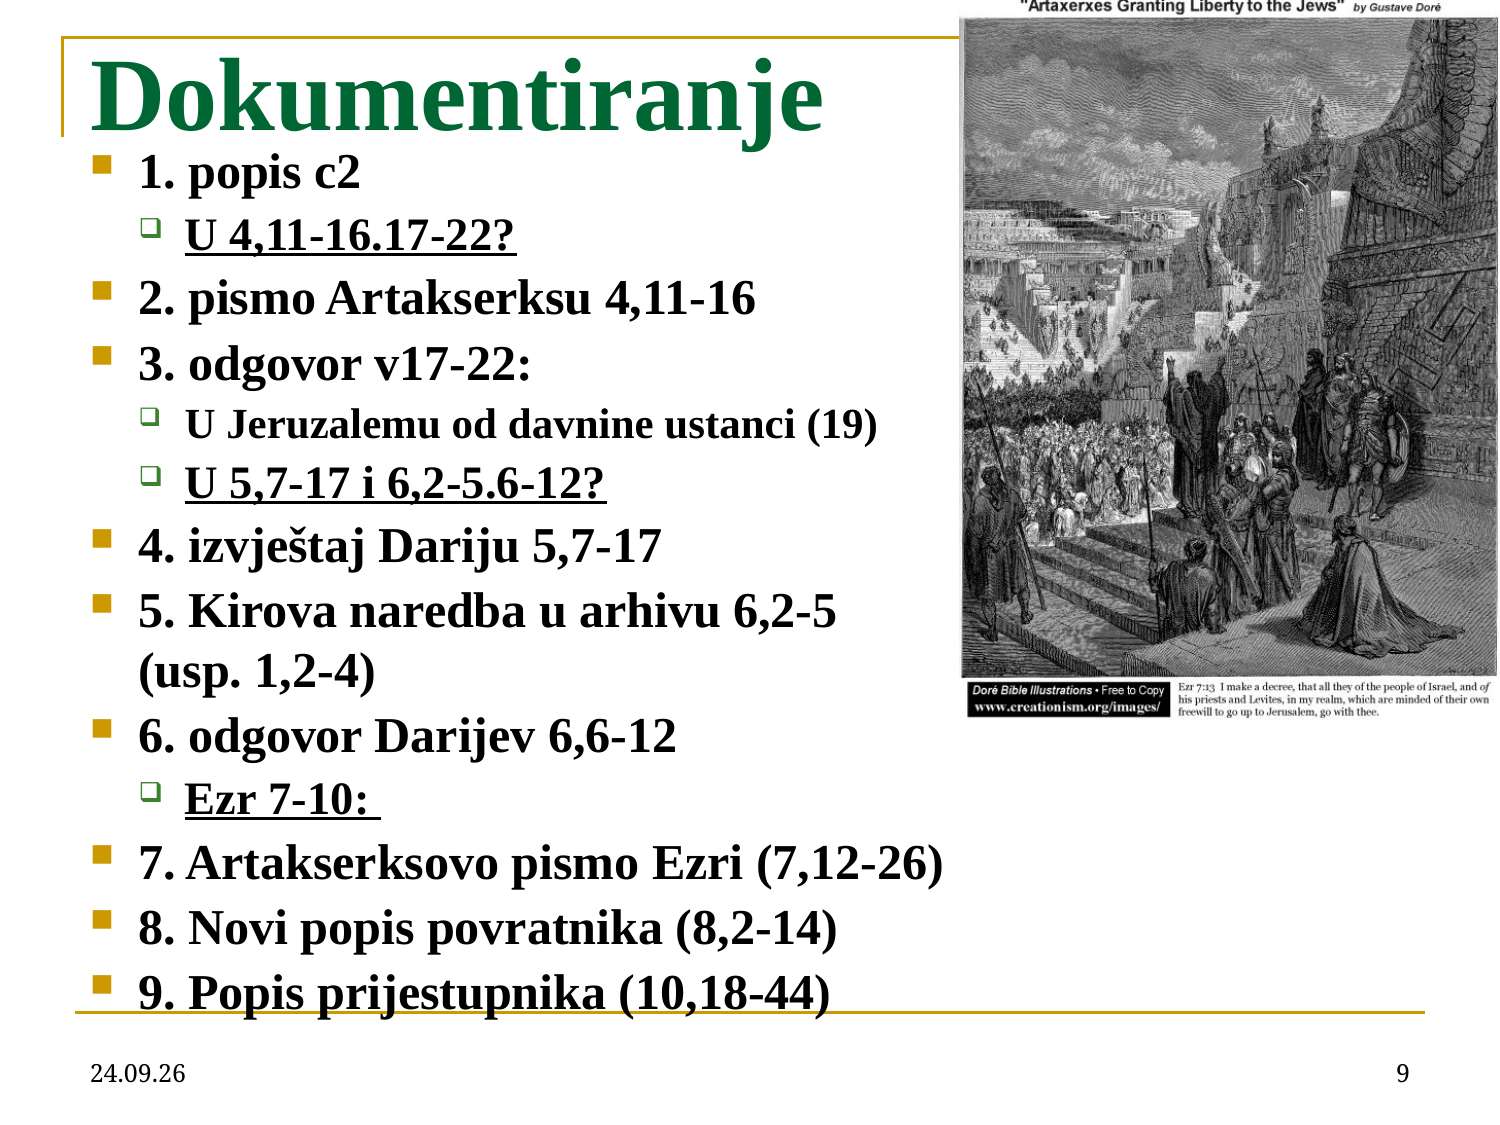

# Dokumentiranje
1. popis c2
U 4,11-16.17-22?
2. pismo Artakserksu 4,11-16
3. odgovor v17-22:
U Jeruzalemu od davnine ustanci (19)
U 5,7-17 i 6,2-5.6-12?
4. izvještaj Dariju 5,7-17
5. Kirova naredba u arhivu 6,2-5
(usp. 1,2-4)
6. odgovor Darijev 6,6-12
Ezr 7-10:
7. Artakserksovo pismo Ezri (7,12-26)
8. Novi popis povratnika (8,2-14)
9. Popis prijestupnika (10,18-44)